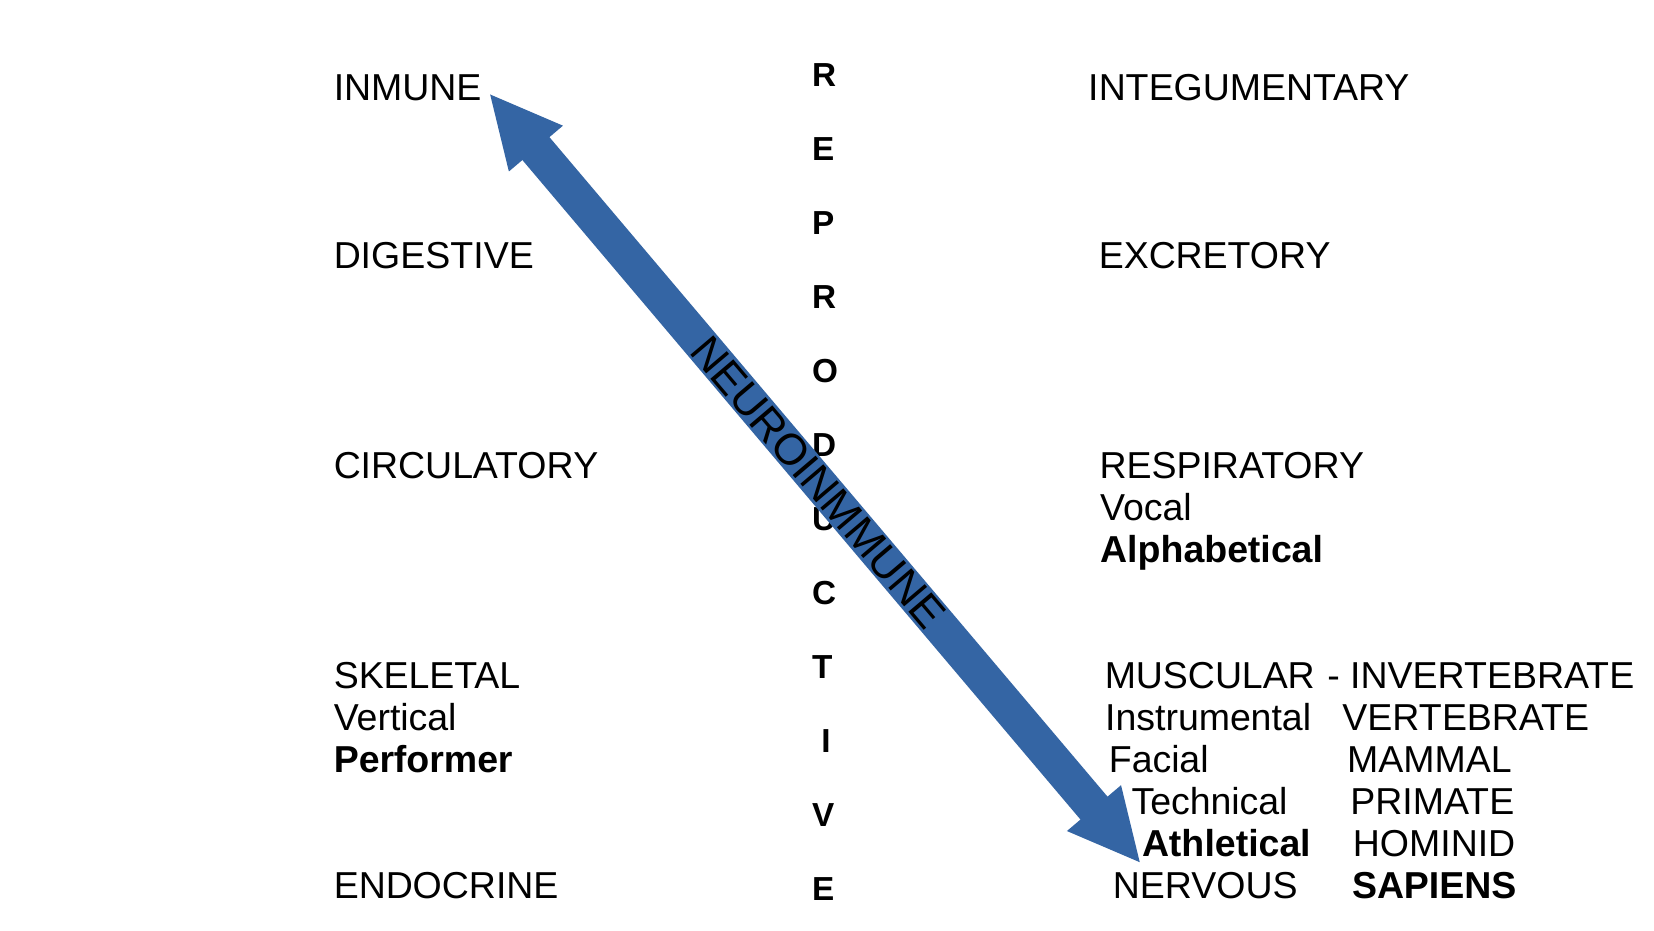

R E P R O D U C T
 I V E
INMUNE INTEGUMENTARY
DIGESTIVE EXCRETORY
CIRCULATORY RESPIRATORY
 Vocal
 Alphabetical
SKELETAL MUSCULAR - INVERTEBRATE
Vertical Instrumental VERTEBRATE
Performer Facial MAMMAL
 Technical PRIMATE
 Athletical HOMINID
ENDOCRINE NERVOUS SAPIENS
 NEUROINMMUNE